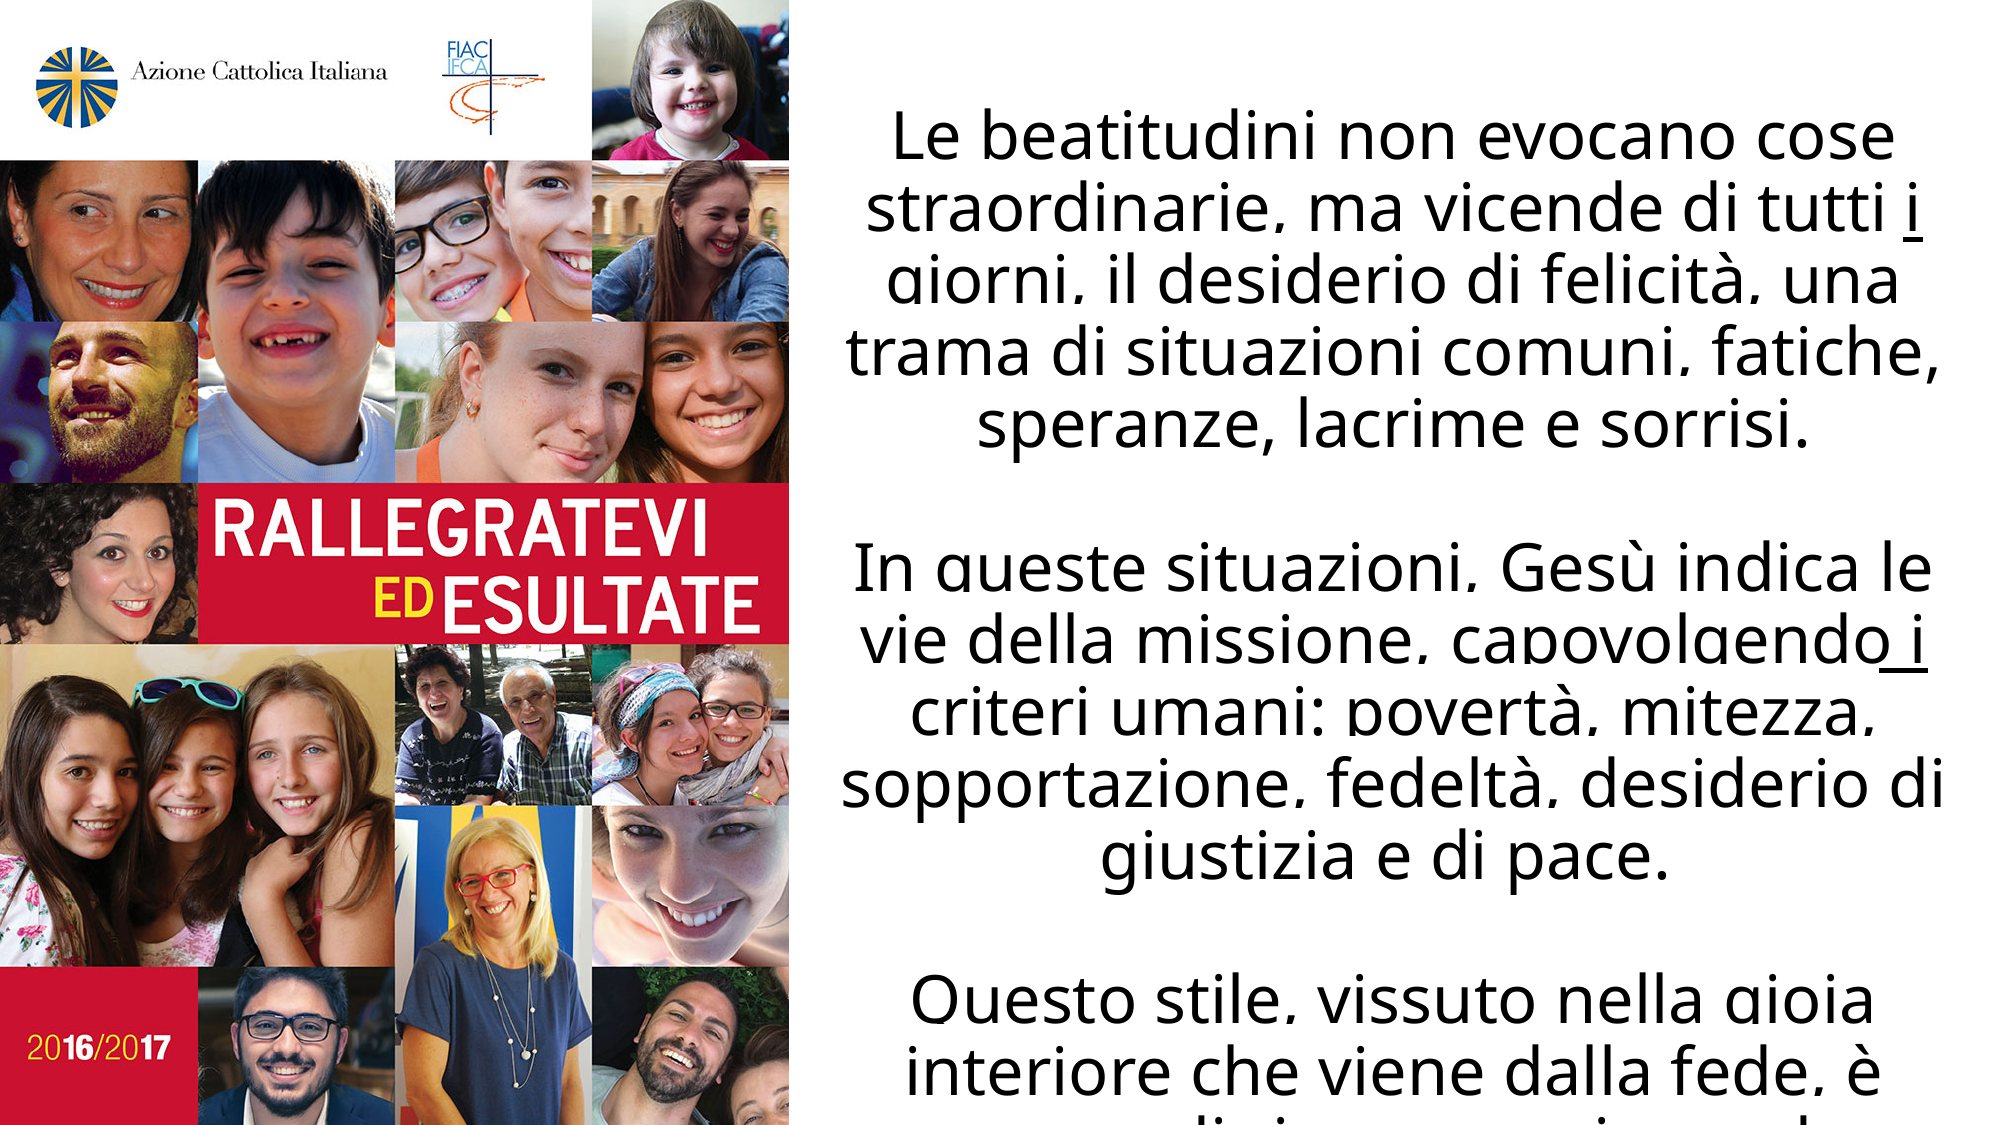

# Le beatitudini non evocano cose straordinarie, ma vicende di tutti i giorni, il desiderio di felicità, una trama di situazioni comuni, fatiche, speranze, lacrime e sorrisi. In queste situazioni, Gesù indica le vie della missione, capovolgendo i criteri umani: povertà, mitezza, sopportazione, fedeltà, desiderio di giustizia e di pace. Questo stile, vissuto nella gioia interiore che viene dalla fede, è capace di rigenerare in modo radicale la vita personale e il mondo.